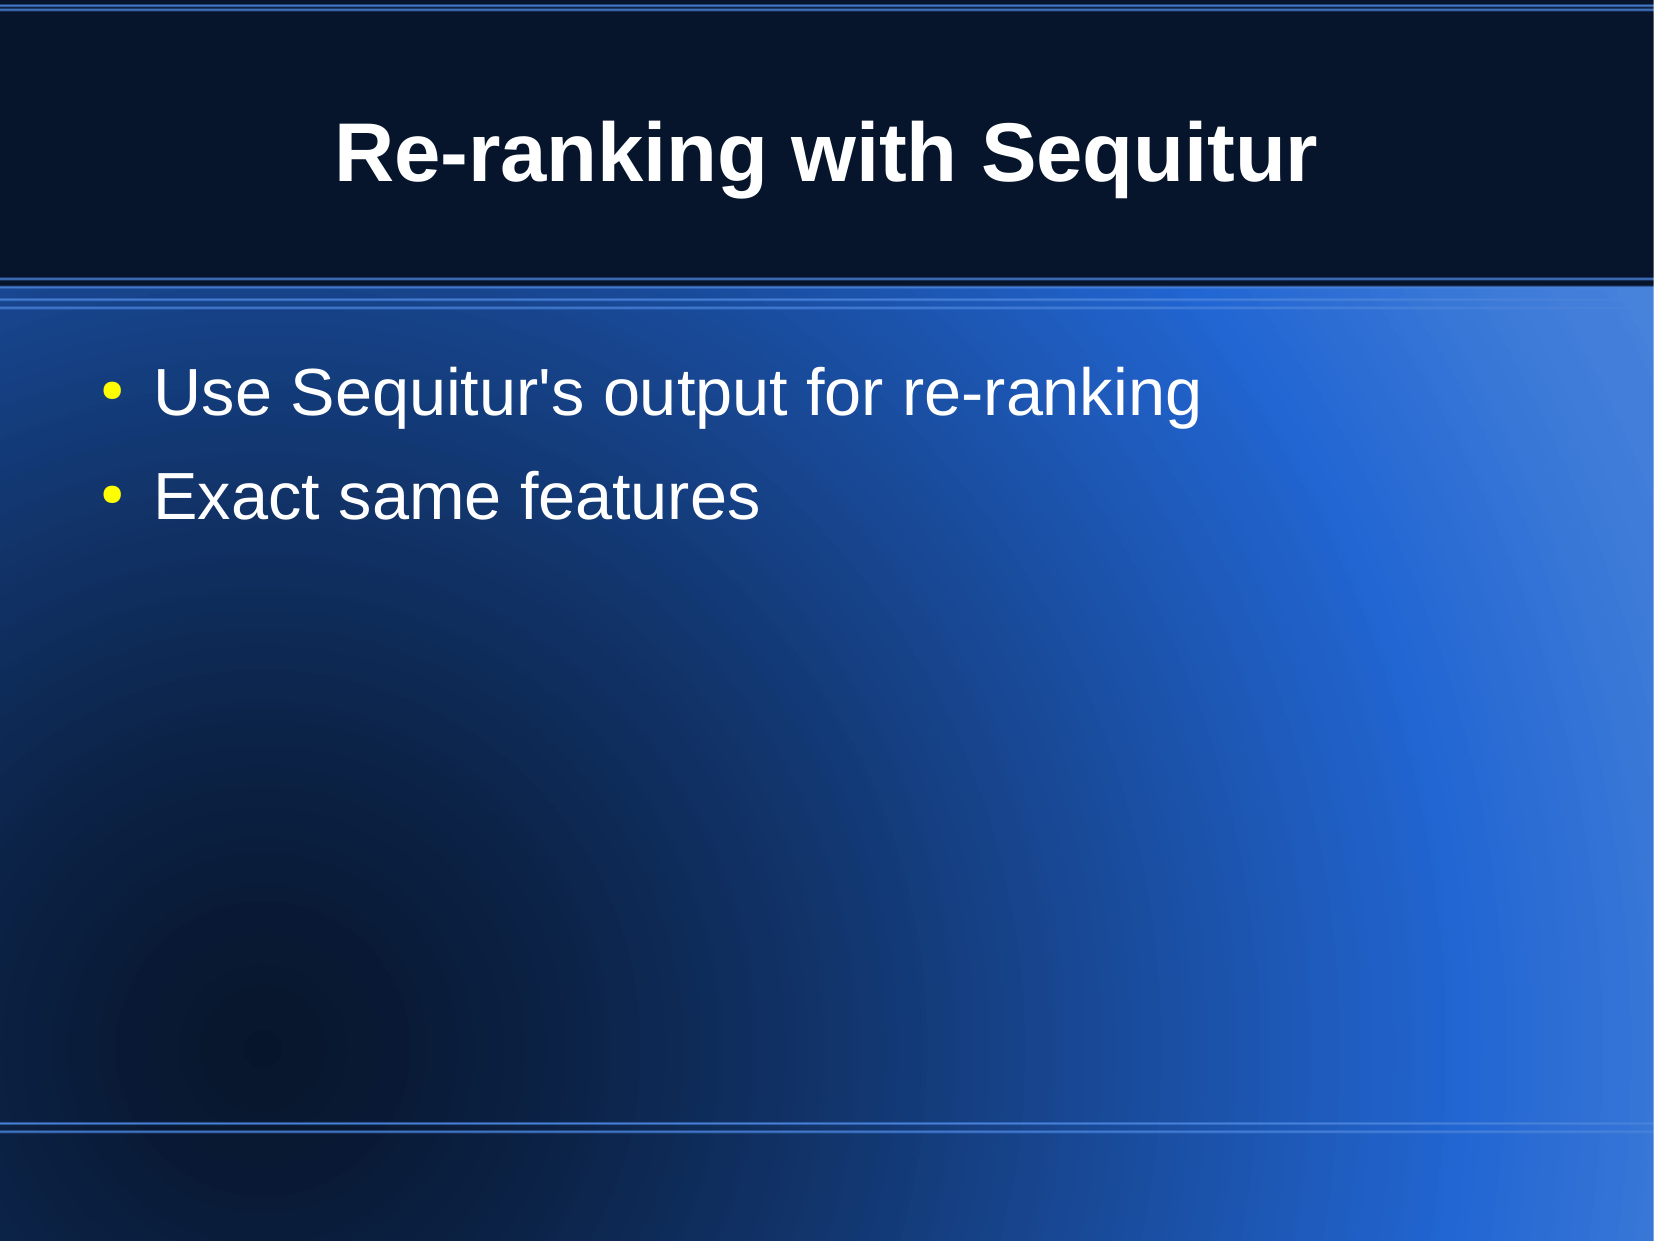

# Re-ranking with Sequitur
Use Sequitur's output for re-ranking
Exact same features